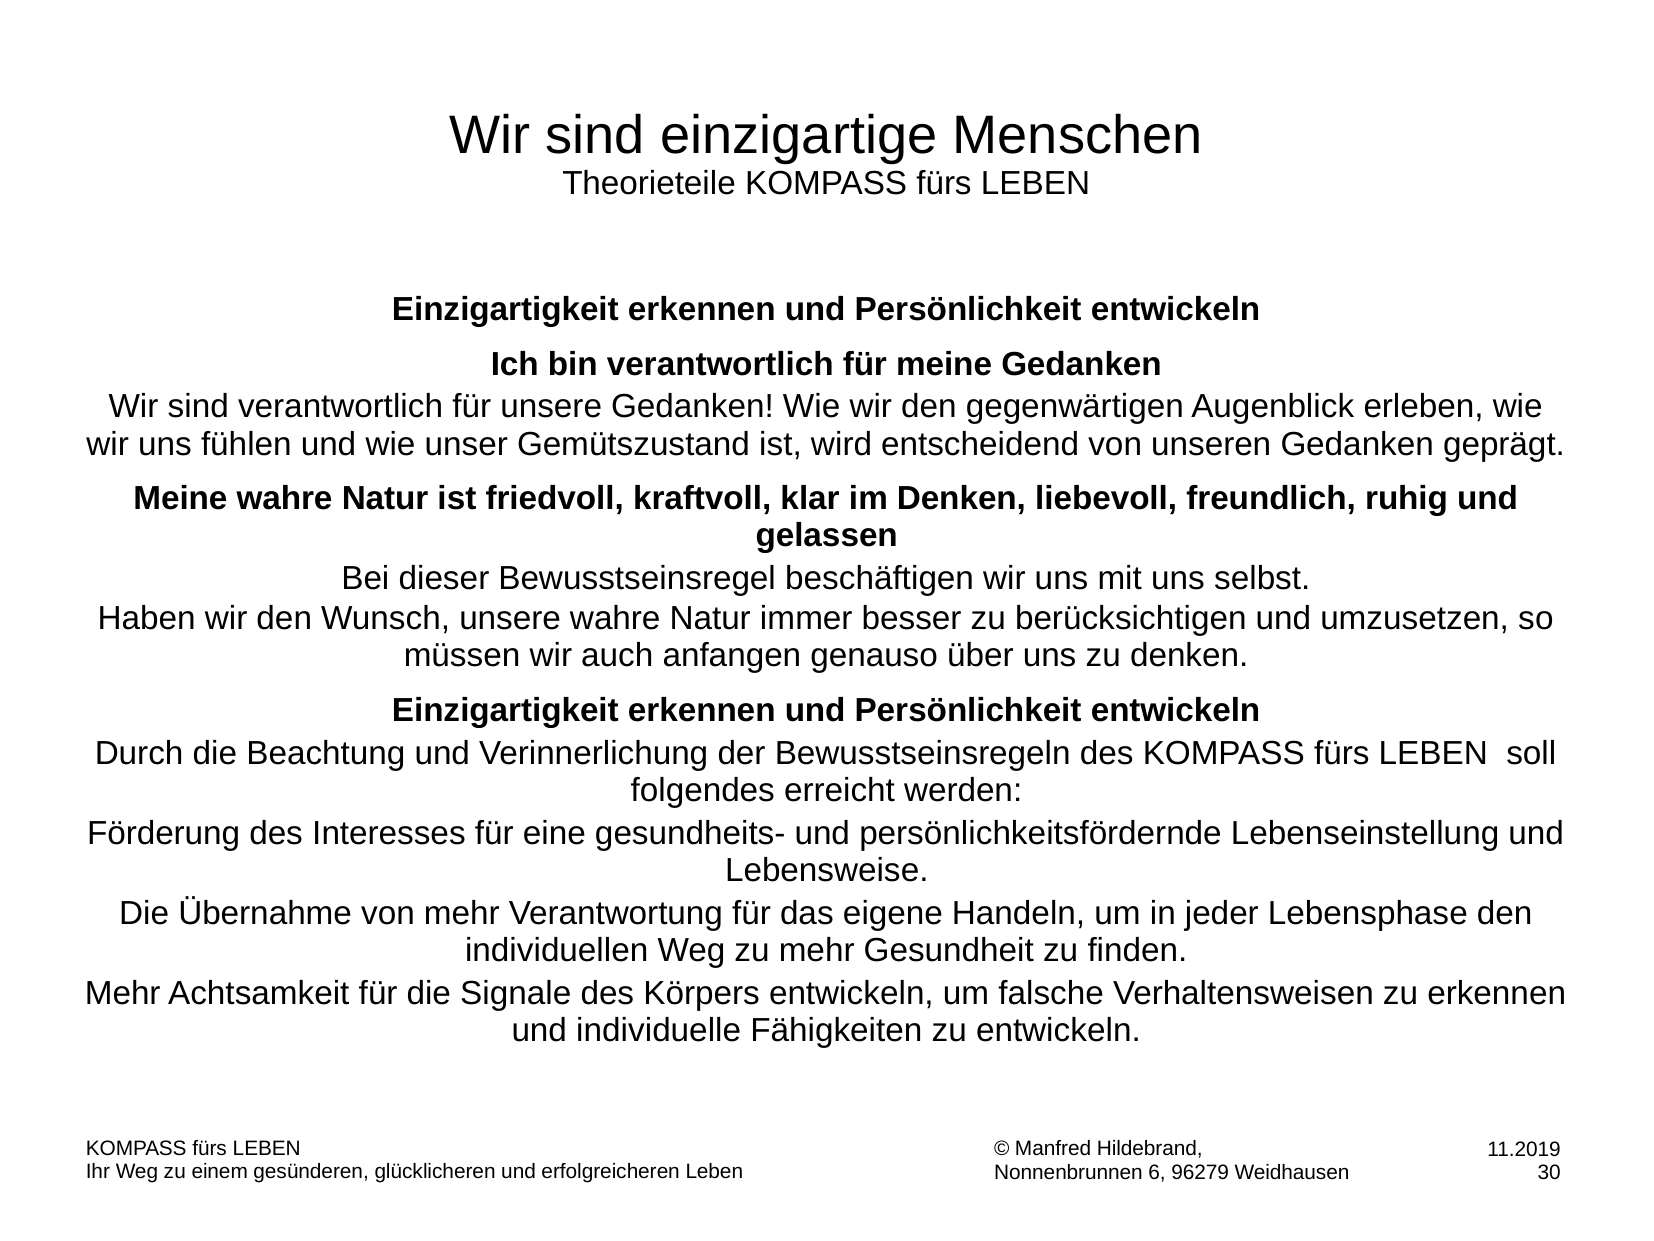

# Wir sind einzigartige Menschen Theorieteile KOMPASS fürs LEBEN
Einzigartigkeit erkennen und Persönlichkeit entwickeln
Ich bin verantwortlich für meine Gedanken
Wir sind verantwortlich für unsere Gedanken! Wie wir den gegenwärtigen Augenblick erleben, wie wir uns fühlen und wie unser Gemütszustand ist, wird entscheidend von unseren Gedanken geprägt.
Meine wahre Natur ist friedvoll, kraftvoll, klar im Denken, liebevoll, freundlich, ruhig und gelassen
Bei dieser Bewusstseinsregel beschäftigen wir uns mit uns selbst.
Haben wir den Wunsch, unsere wahre Natur immer besser zu berücksichtigen und umzusetzen, so müssen wir auch anfangen genauso über uns zu denken.
Einzigartigkeit erkennen und Persönlichkeit entwickeln
Durch die Beachtung und Verinnerlichung der Bewusstseinsregeln des KOMPASS fürs LEBEN soll folgendes erreicht werden:
Förderung des Interesses für eine gesundheits- und persönlichkeitsfördernde Lebenseinstellung und Lebensweise.
Die Übernahme von mehr Verantwortung für das eigene Handeln, um in jeder Lebensphase den individuellen Weg zu mehr Gesundheit zu finden.
Mehr Achtsamkeit für die Signale des Körpers entwickeln, um falsche Verhaltensweisen zu erkennen und individuelle Fähigkeiten zu entwickeln.
KOMPASS fürs LEBEN
Ihr Weg zu einem gesünderen, glücklicheren und erfolgreicheren Leben
© Manfred Hildebrand,
Nonnenbrunnen 6, 96279 Weidhausen
11.2019
30